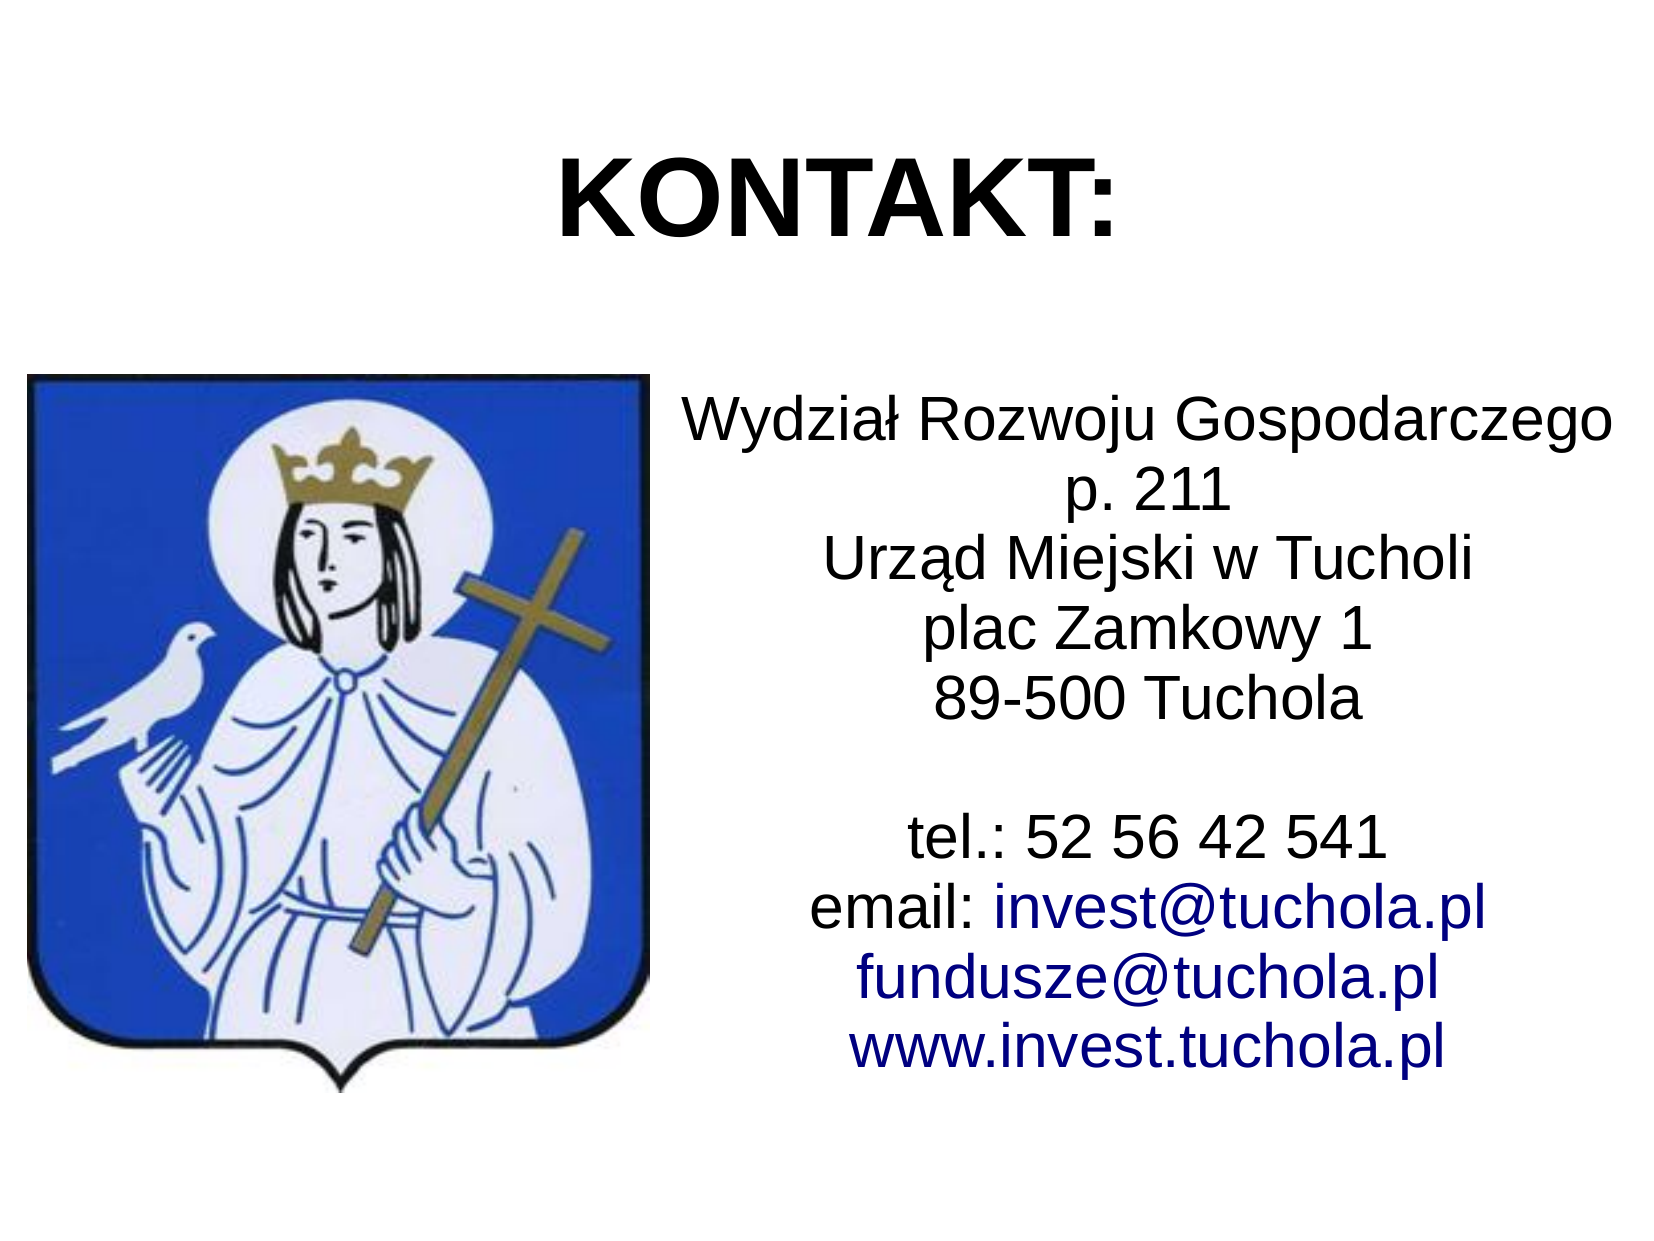

KONTAKT:
# Wydział Rozwoju Gospodarczego
p. 211
Urząd Miejski w Tucholi
plac Zamkowy 1
89-500 Tuchola
tel.: 52 56 42 541
email: invest@tuchola.pl
fundusze@tuchola.pl
www.invest.tuchola.pl